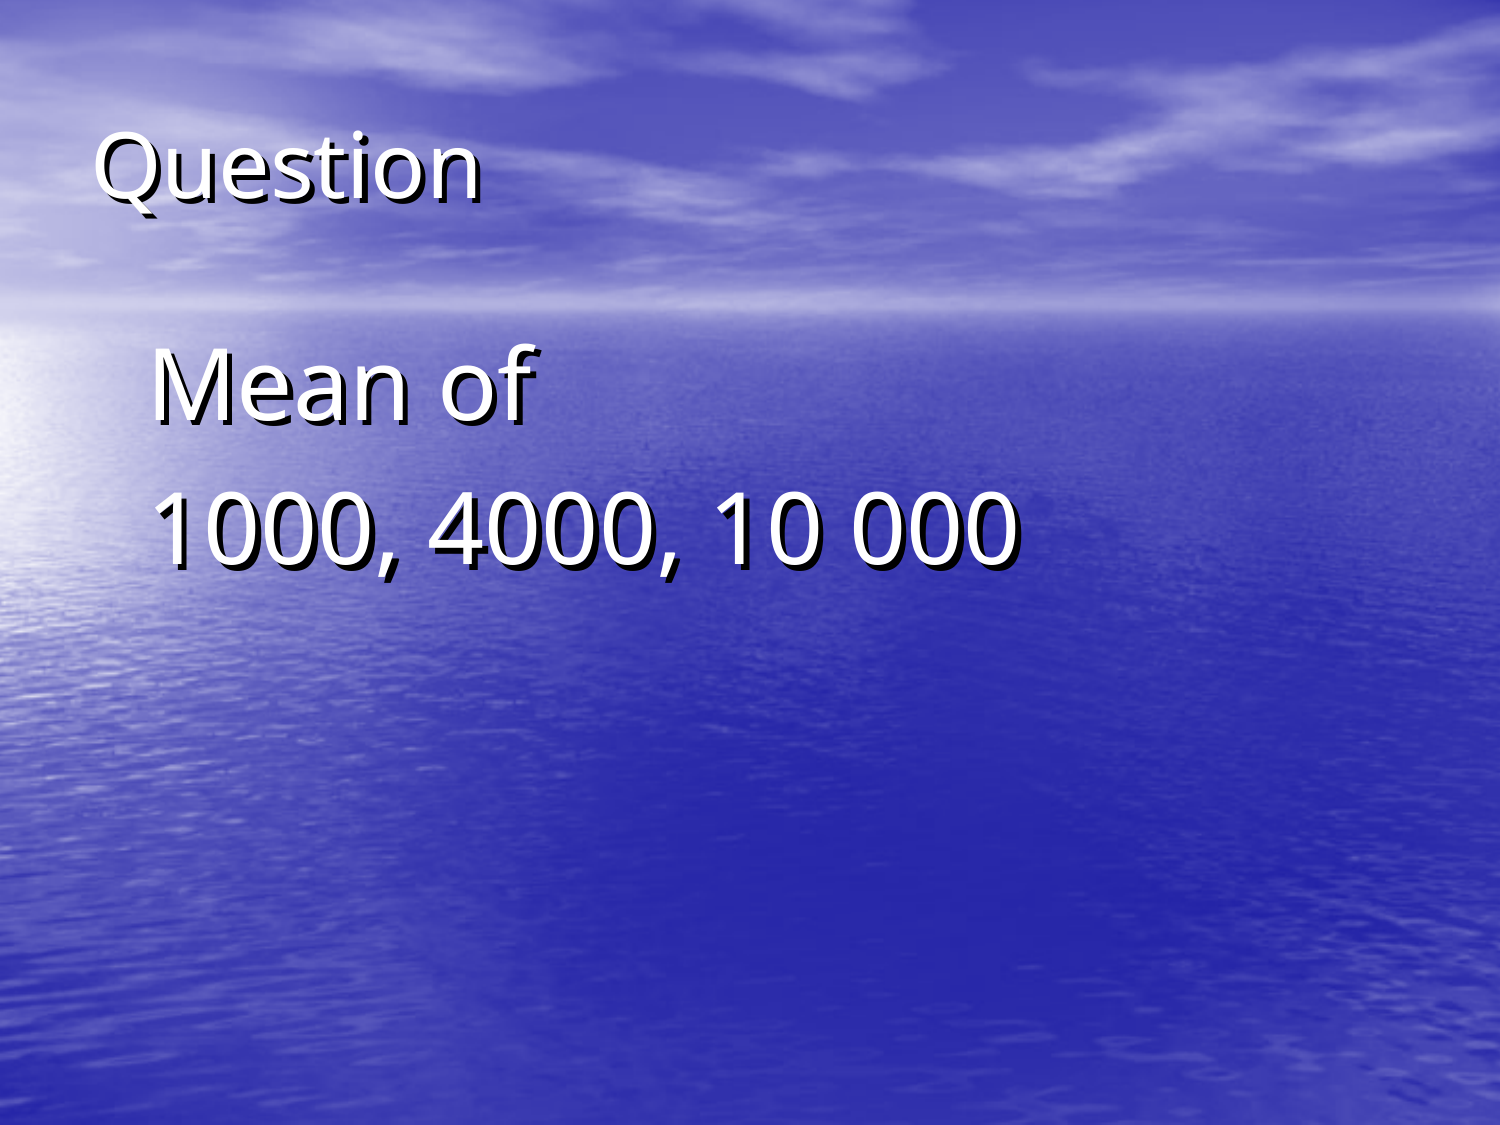

# Question
Mean of
1000, 4000, 10 000